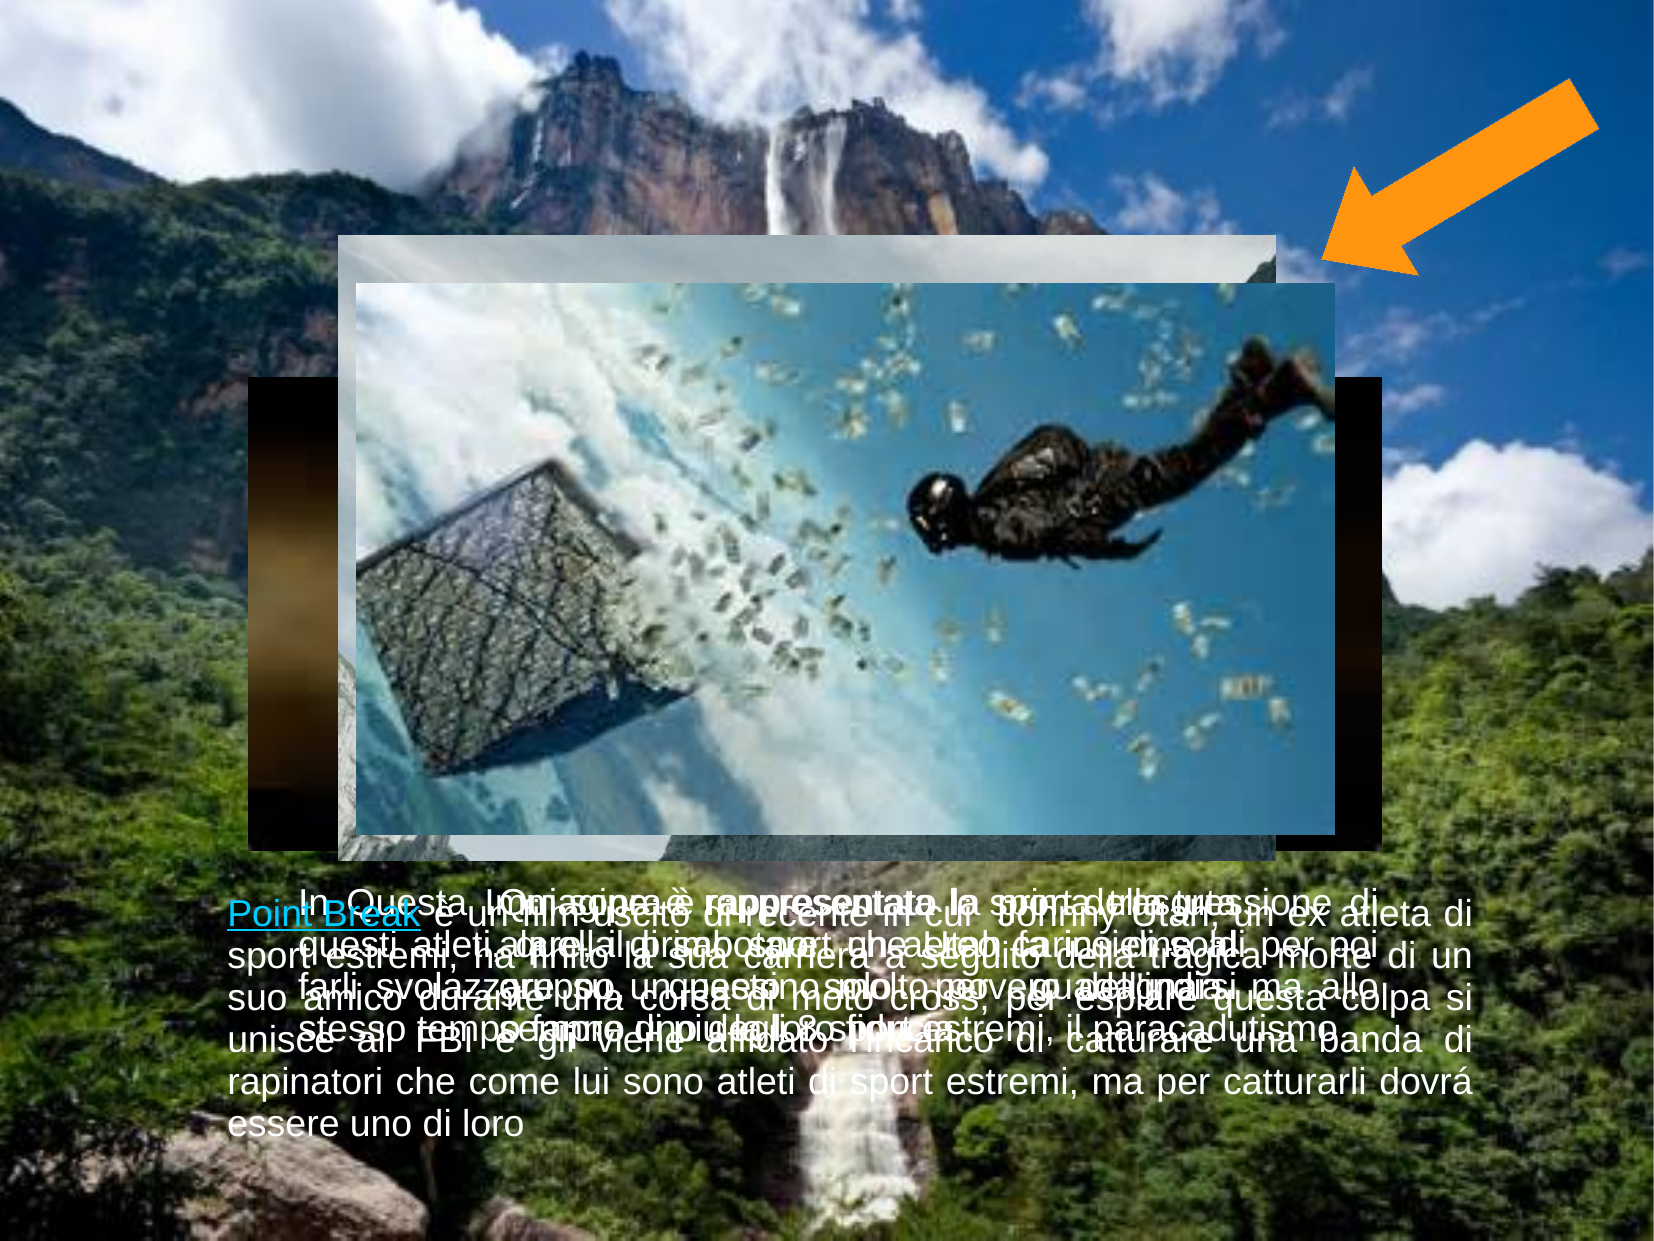

In Questa Immagine è rappresentata la prima trasgressione di questi atleti, quella di sabotare un aereo carico di soldi per poi farli svolazzare su un paesino molto povero dell'india, ma allo stesso tempo fanno uno degli 8 sport estremi, il paracadutismo
Qui sopra è rappresentato lo sport della tuta alare, il primo sport che Utah fa insieme al gruppo, questo solo per guadagnarsi sempre di piu la loro fiducia
Point Break è un film uscito di recente in cui Johnny Utah, un ex atleta di sport estremi, ha finito la sua carriera a seguito della tragica morte di un suo amico durante una corsa di moto cross, per espiare questa colpa si unisce all FBI e gli viene affidato l'incarico di catturare una banda di rapinatori che come lui sono atleti di sport estremi, ma per catturarli dovrá essere uno di loro